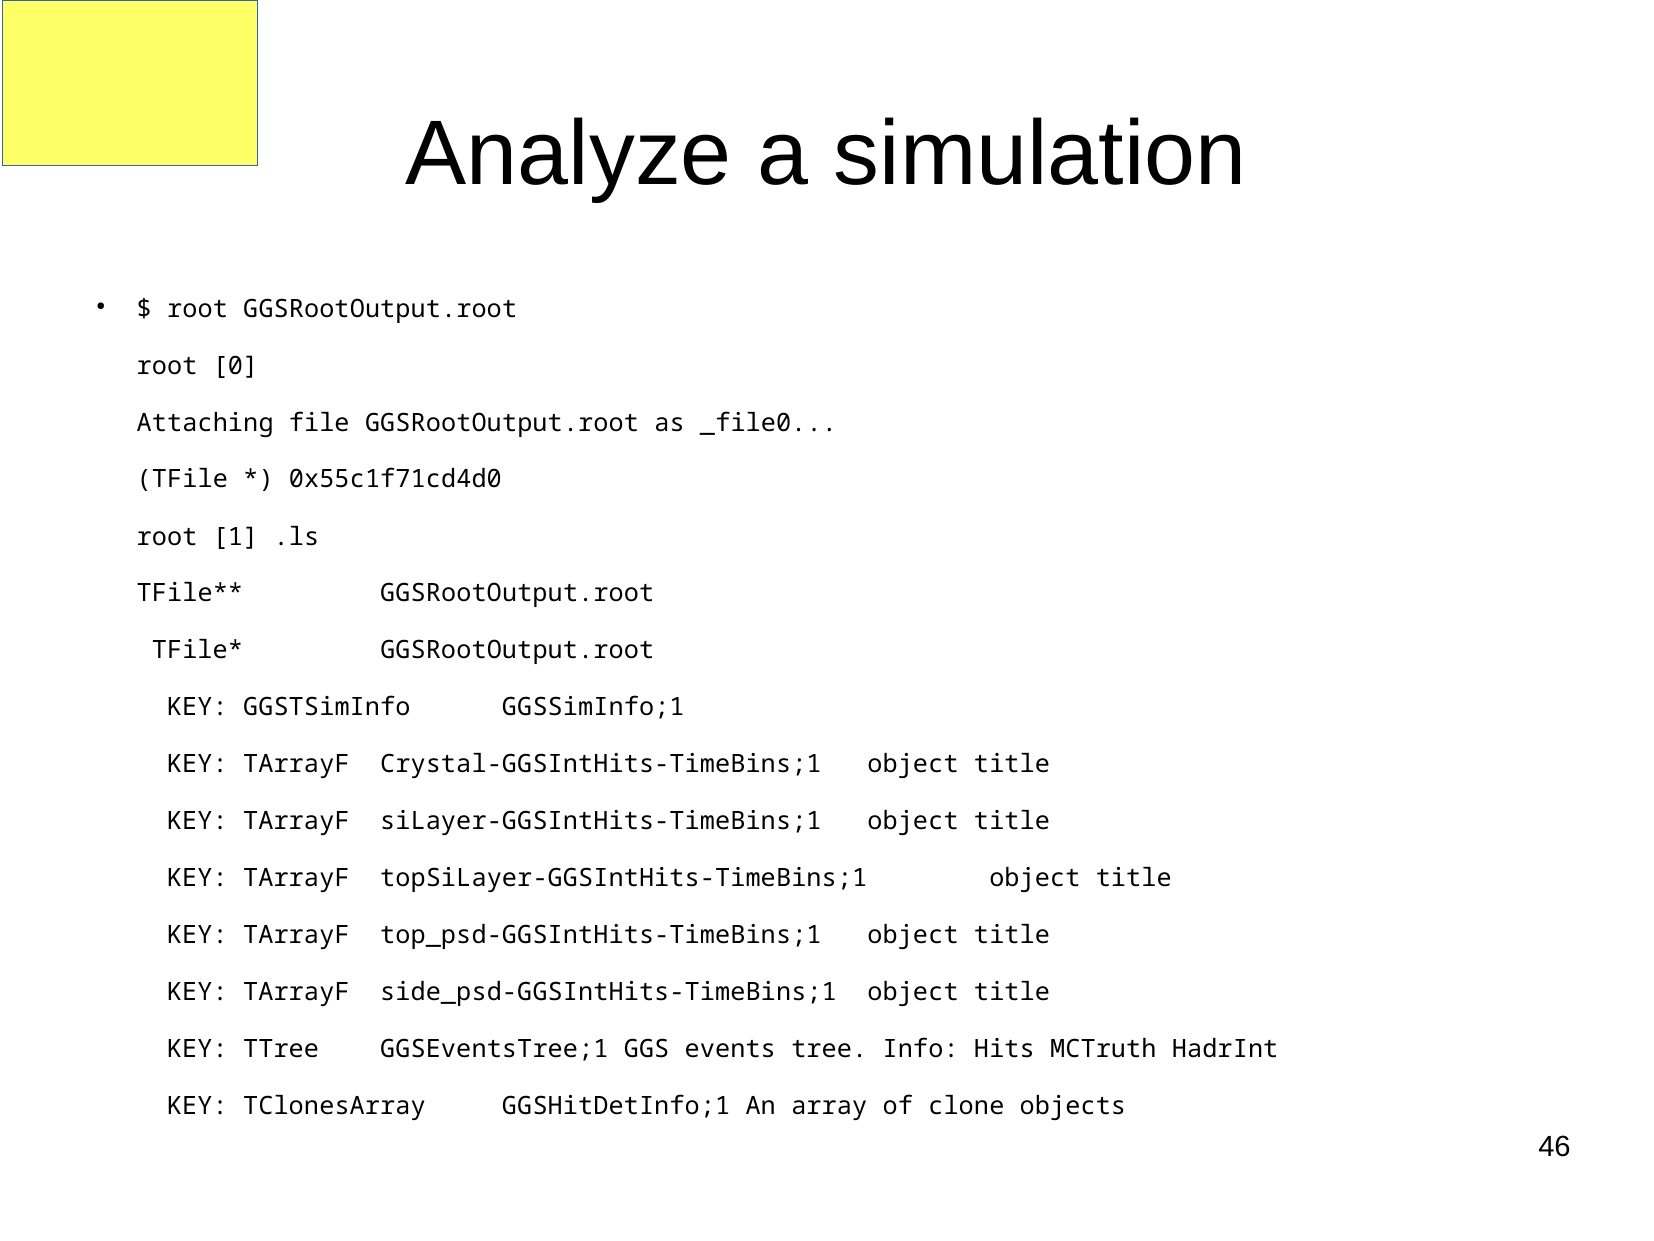

# Analyze a simulation
$ root GGSRootOutput.root
root [0]
Attaching file GGSRootOutput.root as _file0...
(TFile *) 0x55c1f71cd4d0
root [1] .ls
TFile** GGSRootOutput.root
 TFile* GGSRootOutput.root
 KEY: GGSTSimInfo GGSSimInfo;1
 KEY: TArrayF Crystal-GGSIntHits-TimeBins;1 object title
 KEY: TArrayF siLayer-GGSIntHits-TimeBins;1 object title
 KEY: TArrayF topSiLayer-GGSIntHits-TimeBins;1 object title
 KEY: TArrayF top_psd-GGSIntHits-TimeBins;1 object title
 KEY: TArrayF side_psd-GGSIntHits-TimeBins;1 object title
 KEY: TTree GGSEventsTree;1 GGS events tree. Info: Hits MCTruth HadrInt
 KEY: TClonesArray GGSHitDetInfo;1 An array of clone objects
46